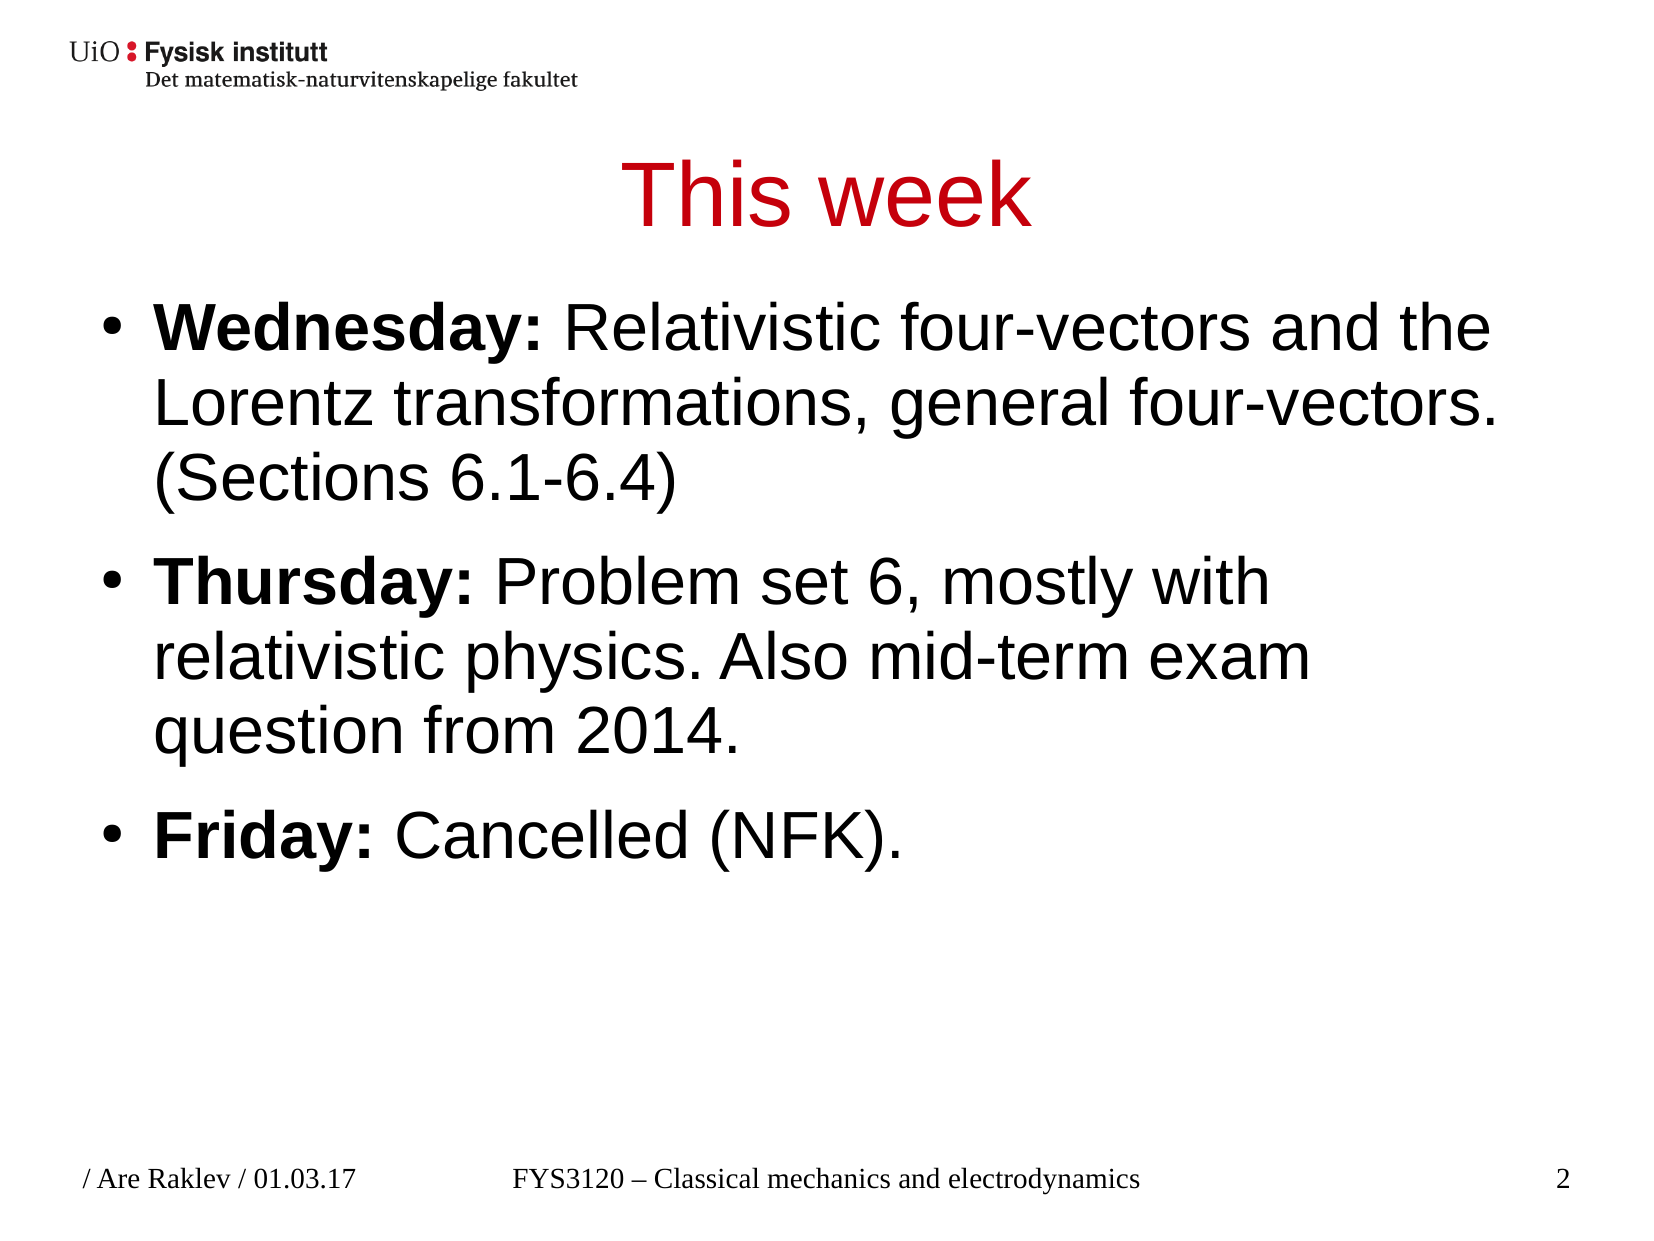

# This week
Wednesday: Relativistic four-vectors and the Lorentz transformations, general four-vectors. (Sections 6.1-6.4)
Thursday: Problem set 6, mostly with relativistic physics. Also mid-term exam question from 2014.
Friday: Cancelled (NFK).
/ Are Raklev / 01.03.17
FYS3120 – Classical mechanics and electrodynamics
2